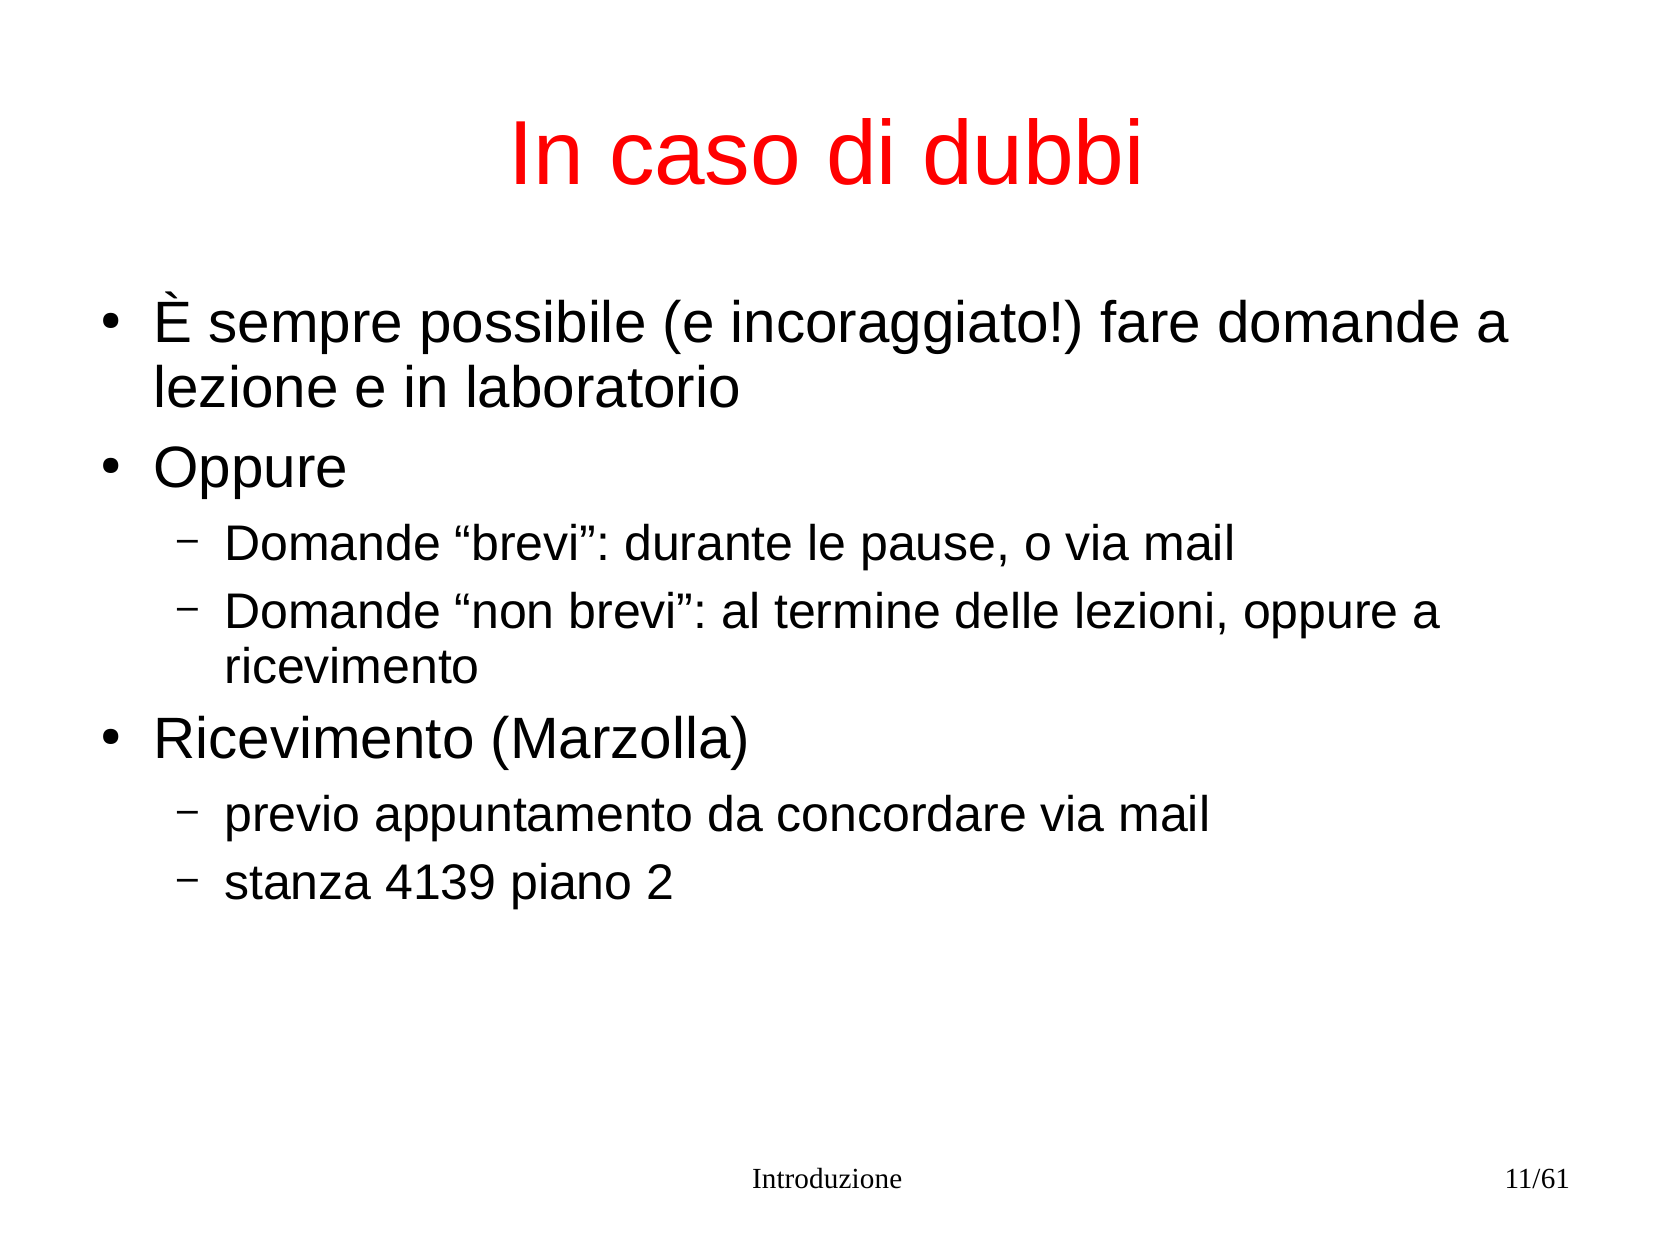

# In caso di dubbi
È sempre possibile (e incoraggiato!) fare domande a lezione e in laboratorio
Oppure
Domande “brevi”: durante le pause, o via mail
Domande “non brevi”: al termine delle lezioni, oppure a ricevimento
Ricevimento (Marzolla)
previo appuntamento da concordare via mail
stanza 4139 piano 2
Introduzione
11